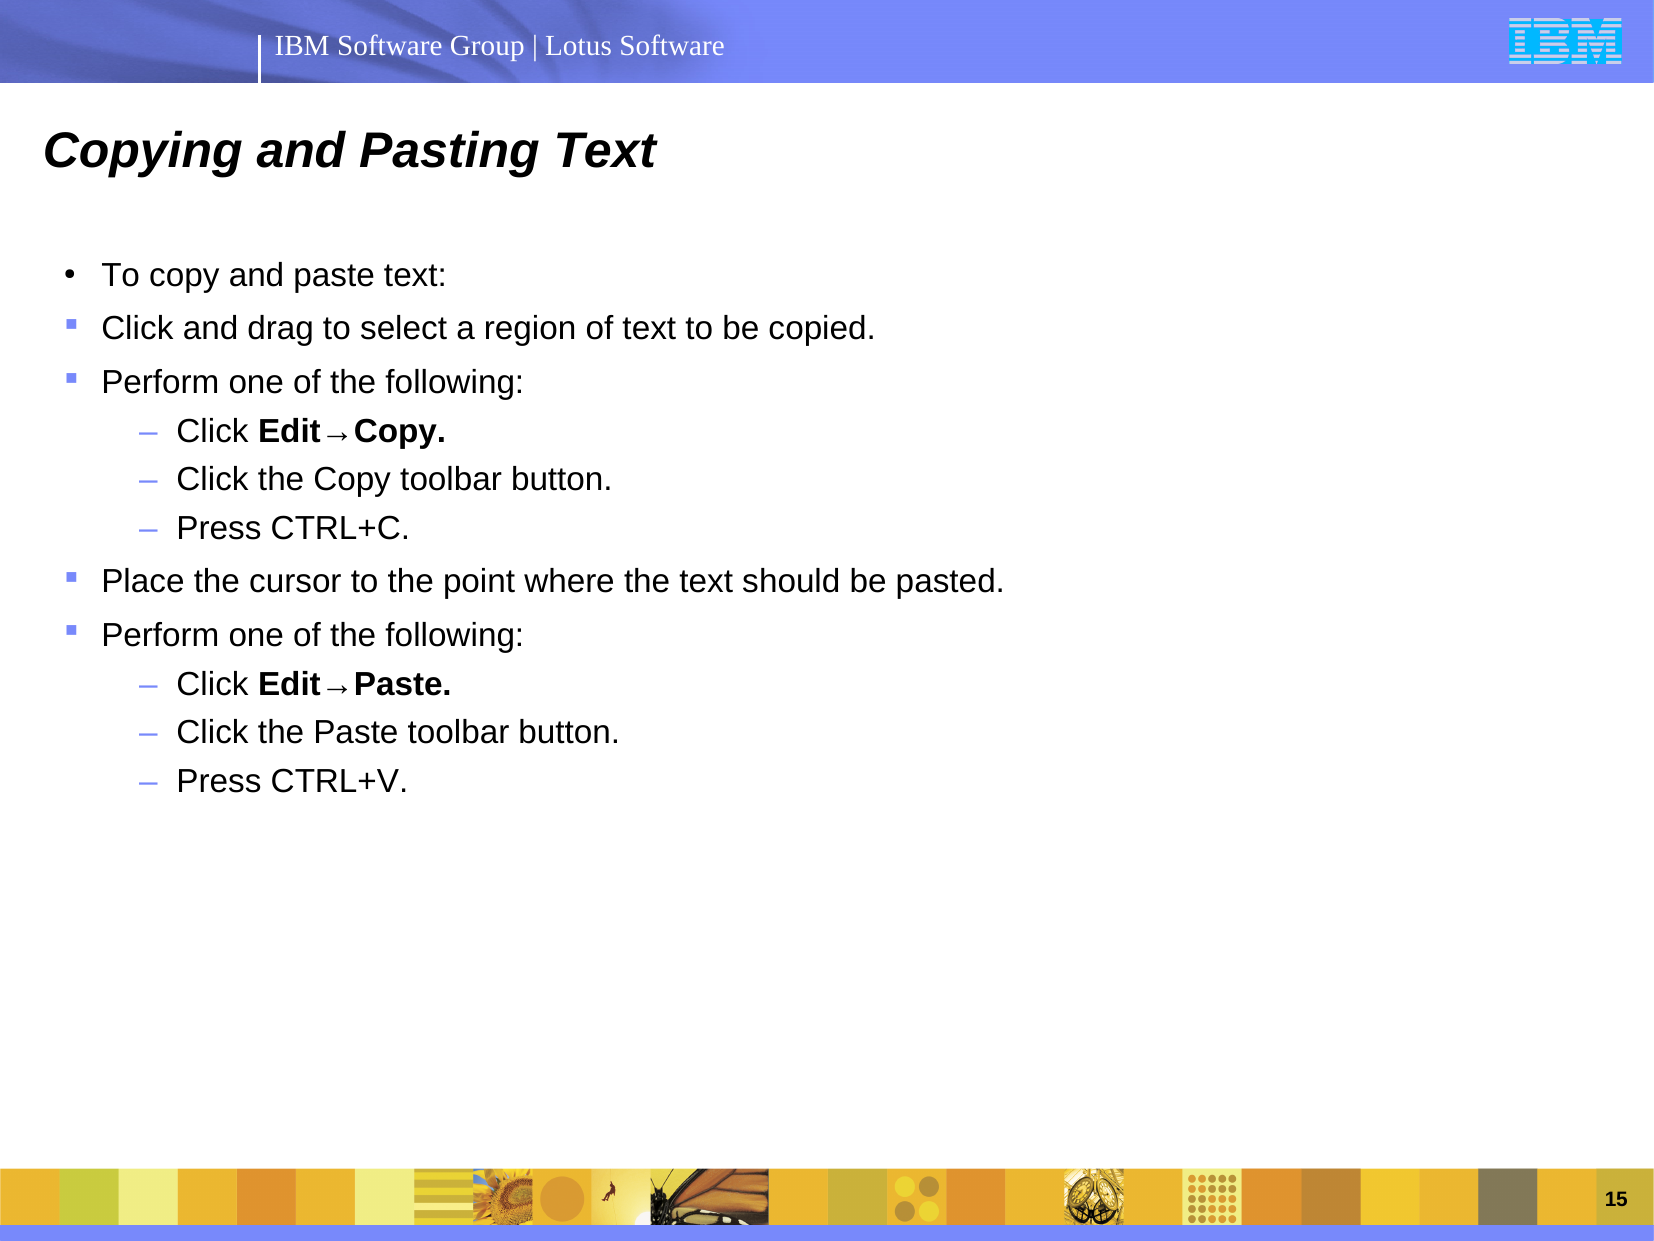

# Copying and Pasting Text
To copy and paste text:
Click and drag to select a region of text to be copied.
Perform one of the following:
Click Edit→Copy.
Click the Copy toolbar button.
Press CTRL+C.
Place the cursor to the point where the text should be pasted.
Perform one of the following:
Click Edit→Paste.
Click the Paste toolbar button.
Press CTRL+V.
15